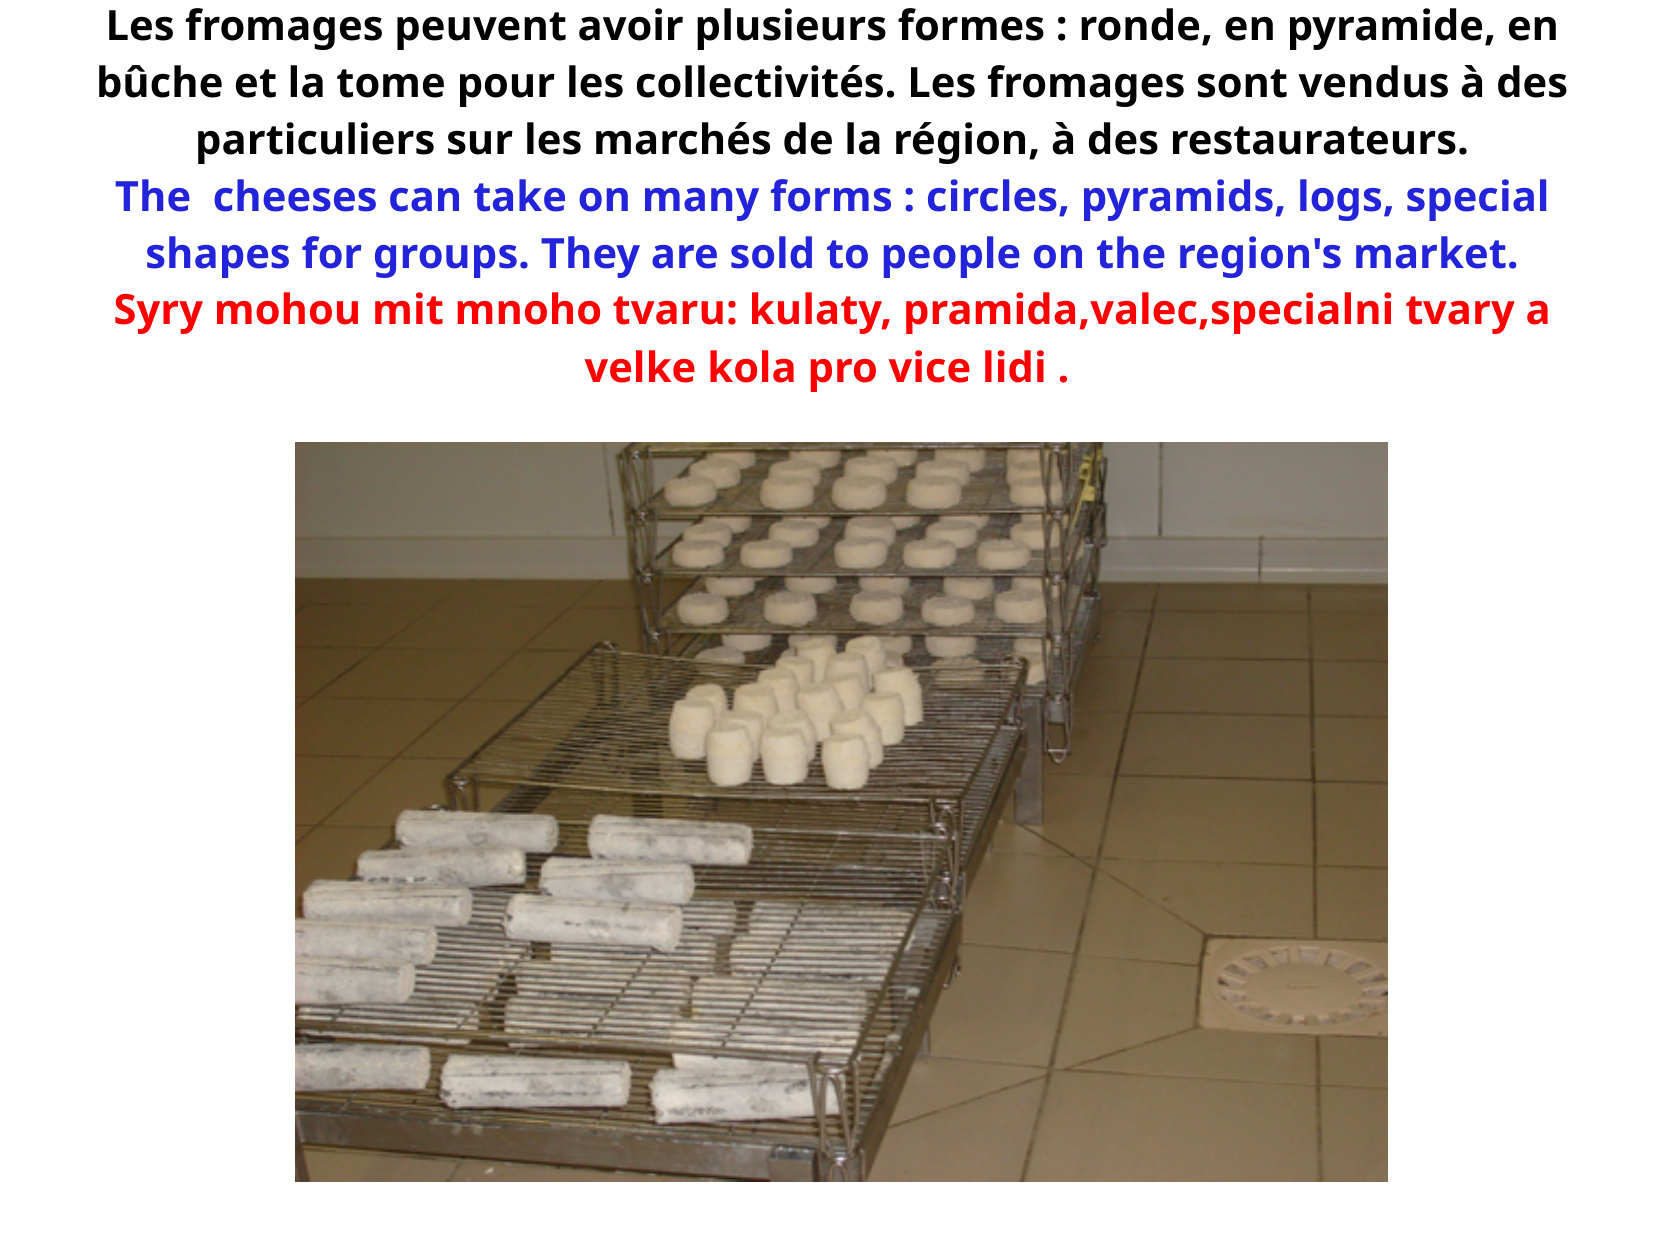

# Les fromages peuvent avoir plusieurs formes : ronde, en pyramide, en bûche et la tome pour les collectivités. Les fromages sont vendus à des particuliers sur les marchés de la région, à des restaurateurs. The cheeses can take on many forms : circles, pyramids, logs, special shapes for groups. They are sold to people on the region's market. Syry mohou mit mnoho tvaru: kulaty, pramida,valec,specialni tvary a velke kola pro vice lidi .